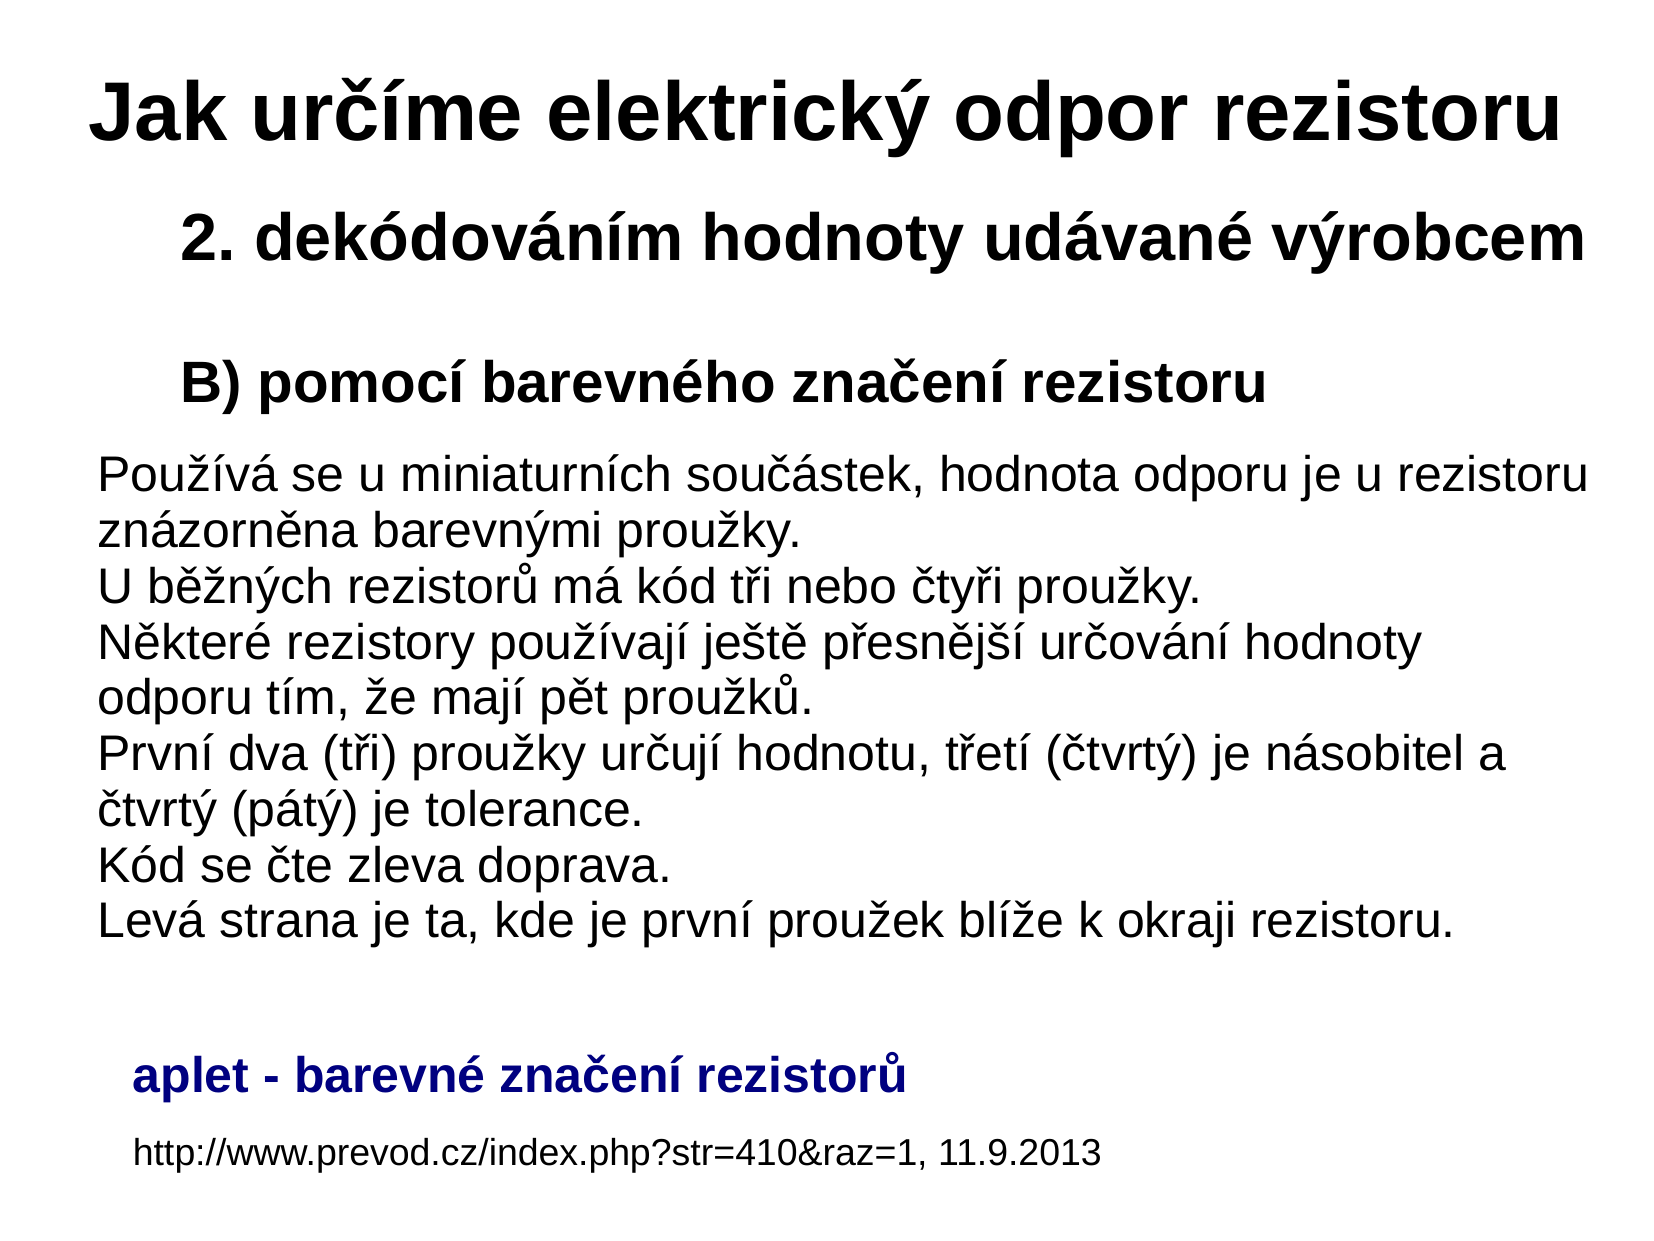

# Jak určíme elektrický odpor rezistoru
2. dekódováním hodnoty udávané výrobcem
B) pomocí barevného značení rezistoru
Používá se u miniaturních součástek, hodnota odporu je u rezistoru znázorněna barevnými proužky.
U běžných rezistorů má kód tři nebo čtyři proužky.
Některé rezistory používají ještě přesnější určování hodnoty odporu tím, že mají pět proužků.
První dva (tři) proužky určují hodnotu, třetí (čtvrtý) je násobitel a čtvrtý (pátý) je tolerance.
Kód se čte zleva doprava.
Levá strana je ta, kde je první proužek blíže k okraji rezistoru.
aplet - barevné značení rezistorů
http://www.prevod.cz/index.php?str=410&raz=1, 11.9.2013